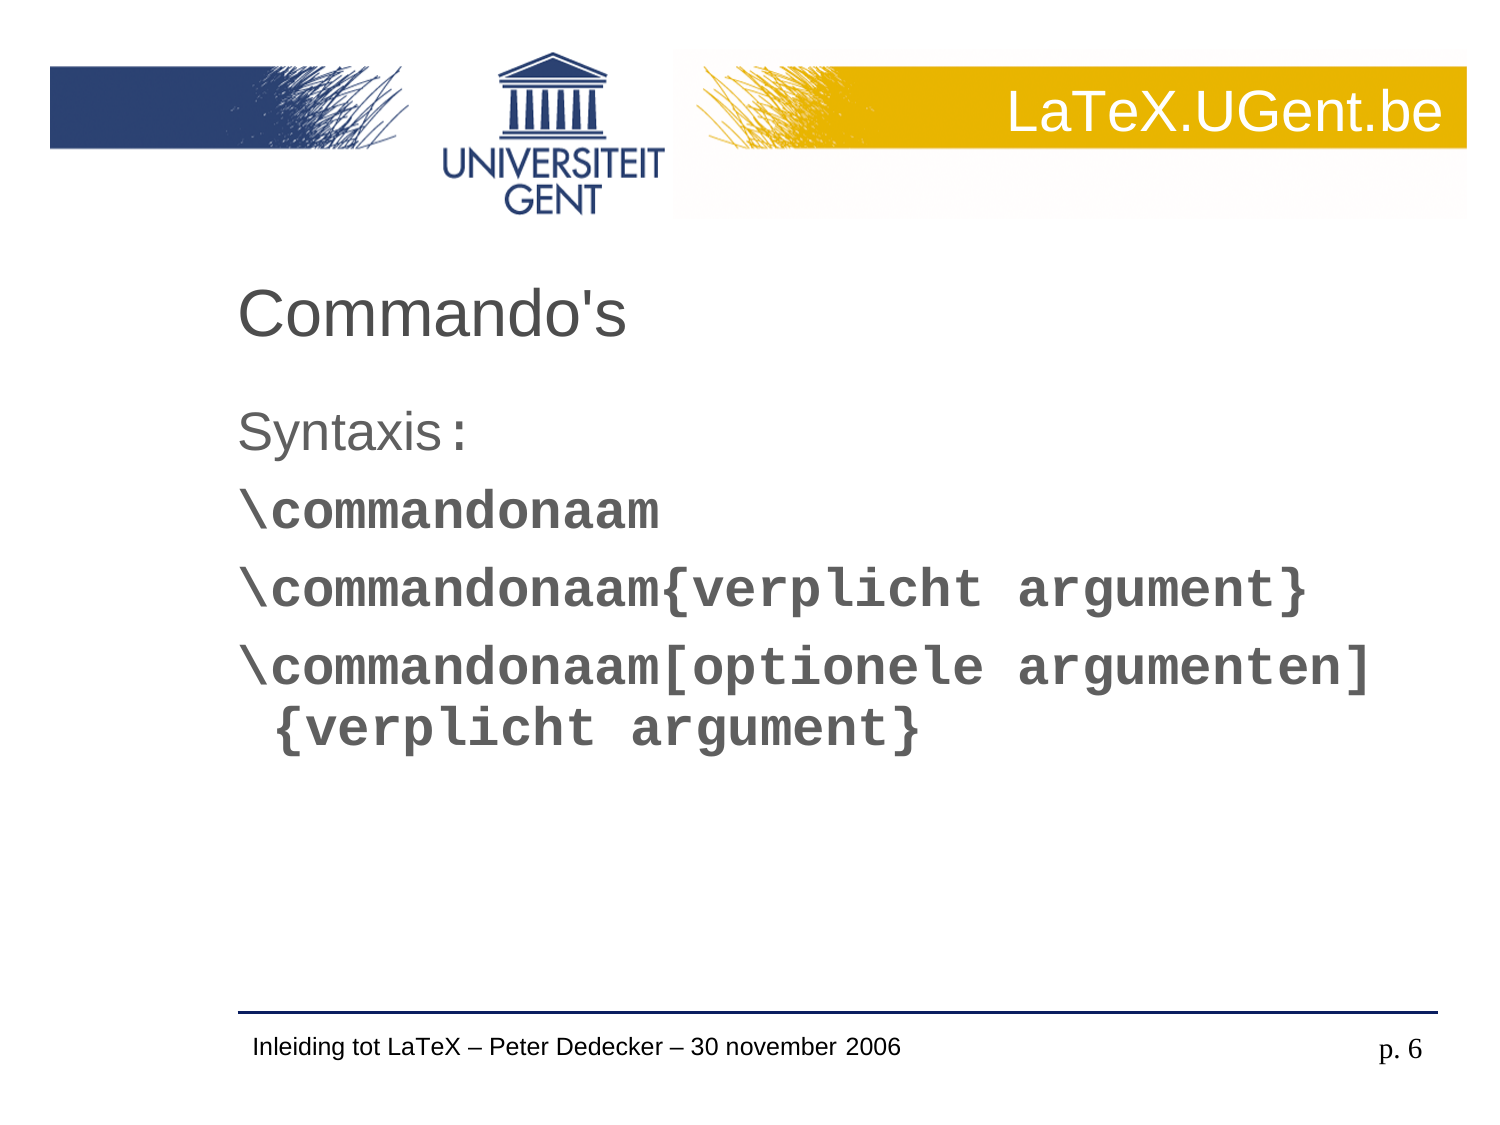

# Commando's
Syntaxis:
\commandonaam
\commandonaam{verplicht argument}
\commandonaam[optionele argumenten]{verplicht argument}
6